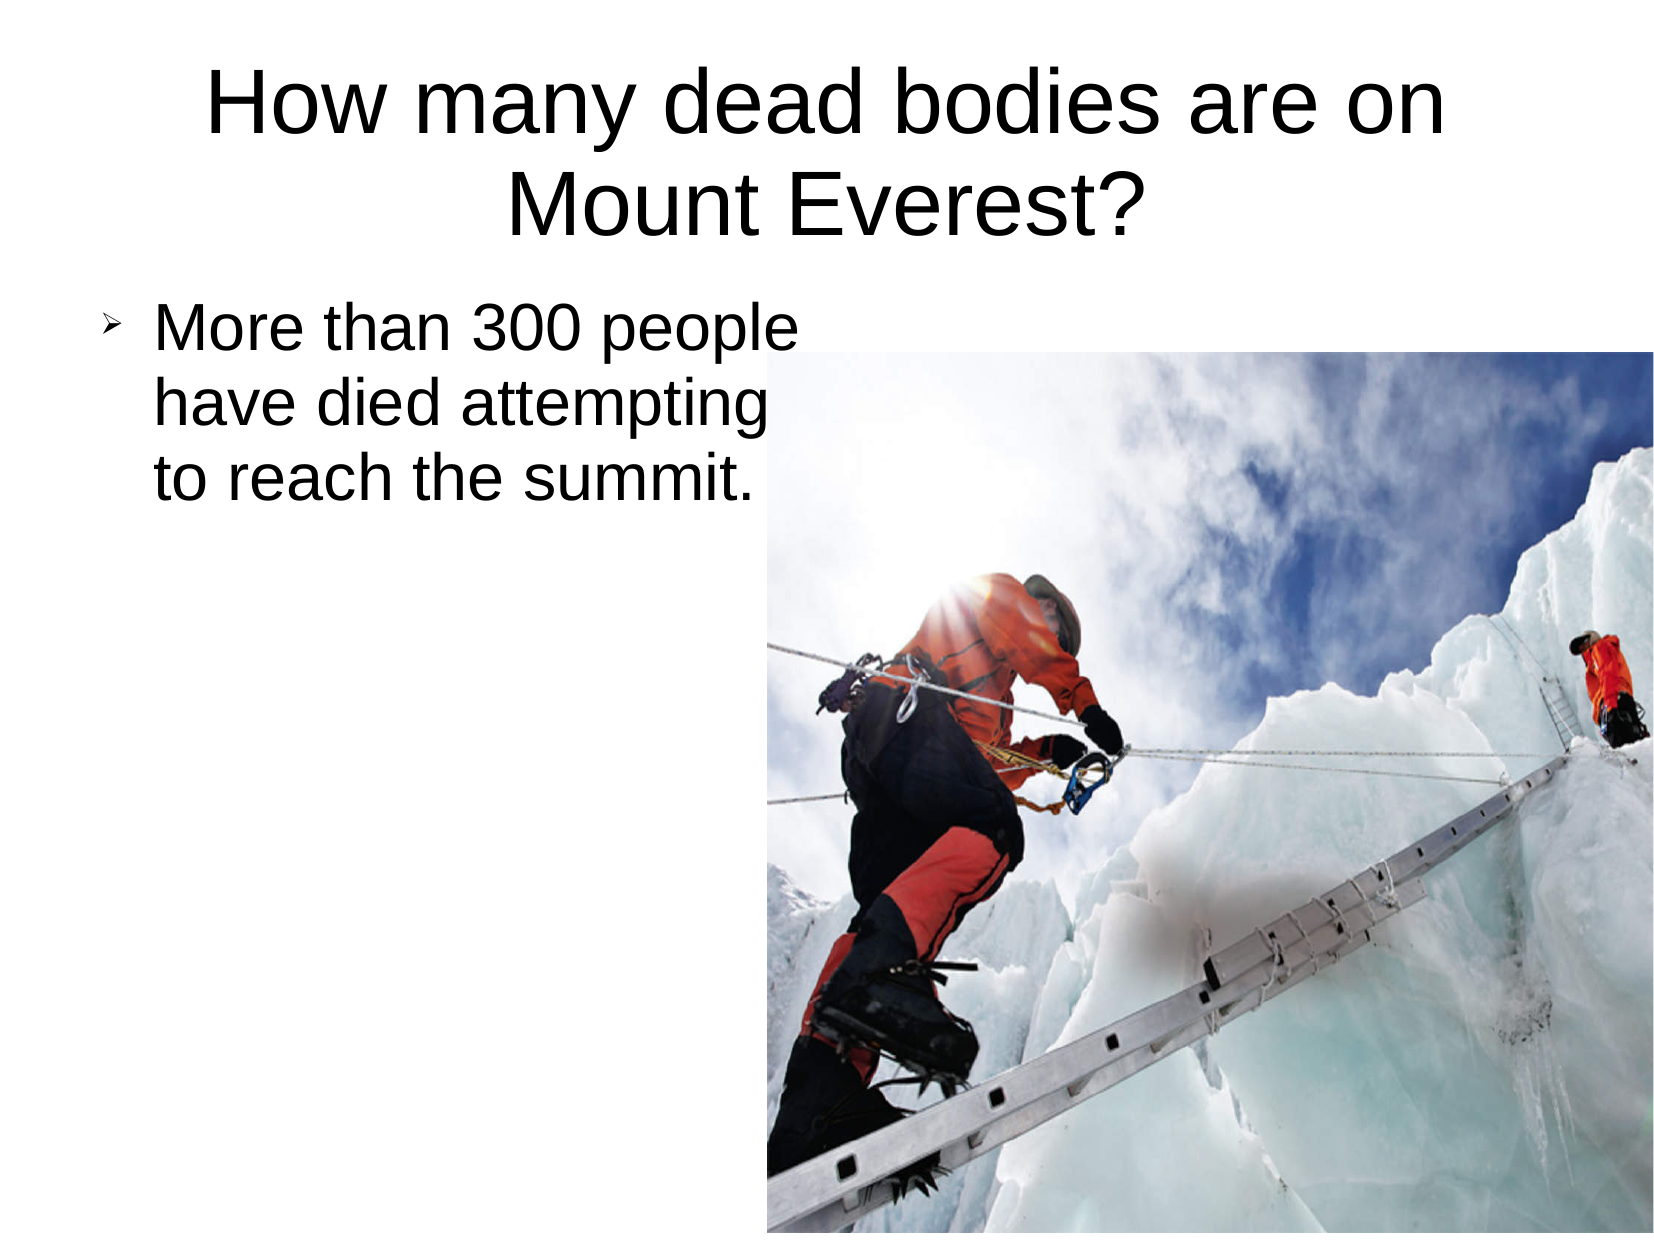

# How many dead bodies are on Mount Everest?
More than 300 people have died attempting to reach the summit.